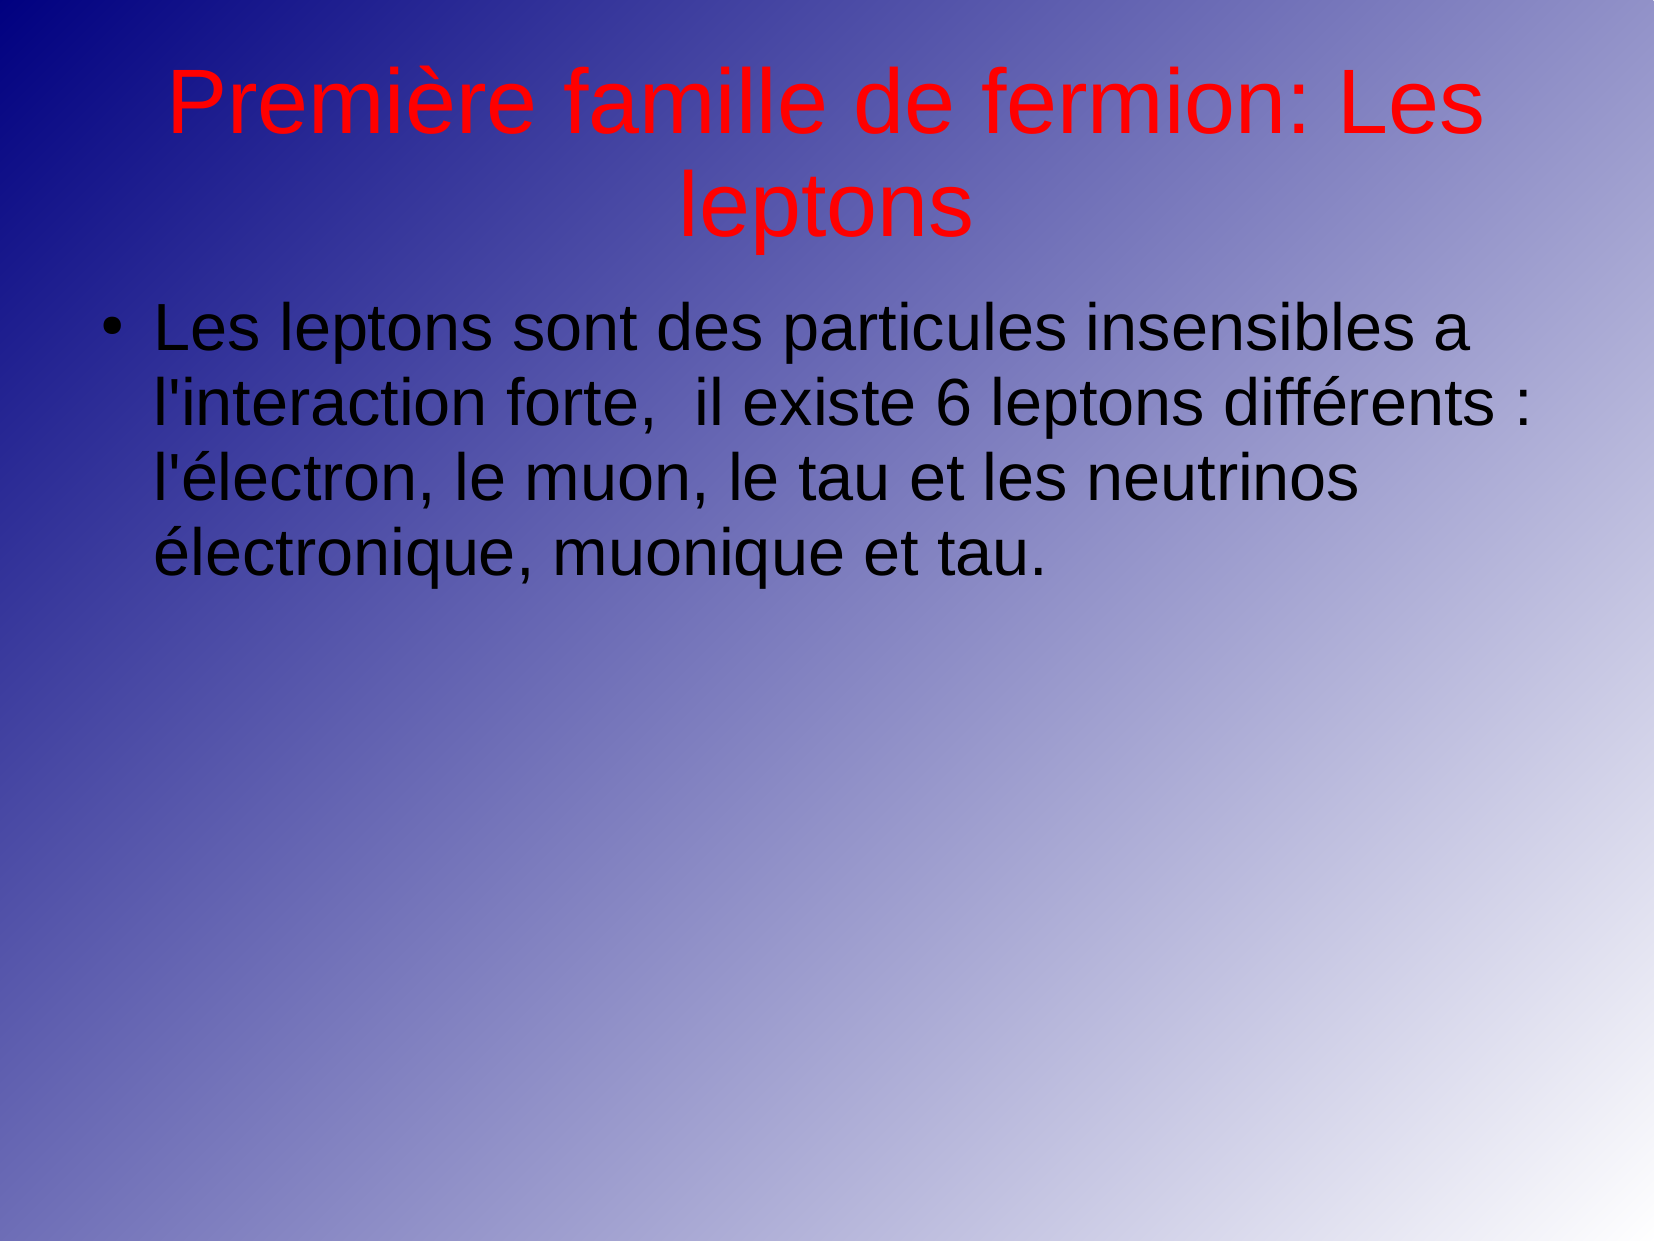

# Première famille de fermion: Les leptons
Les leptons sont des particules insensibles a l'interaction forte, il existe 6 leptons différents : l'électron, le muon, le tau et les neutrinos électronique, muonique et tau.